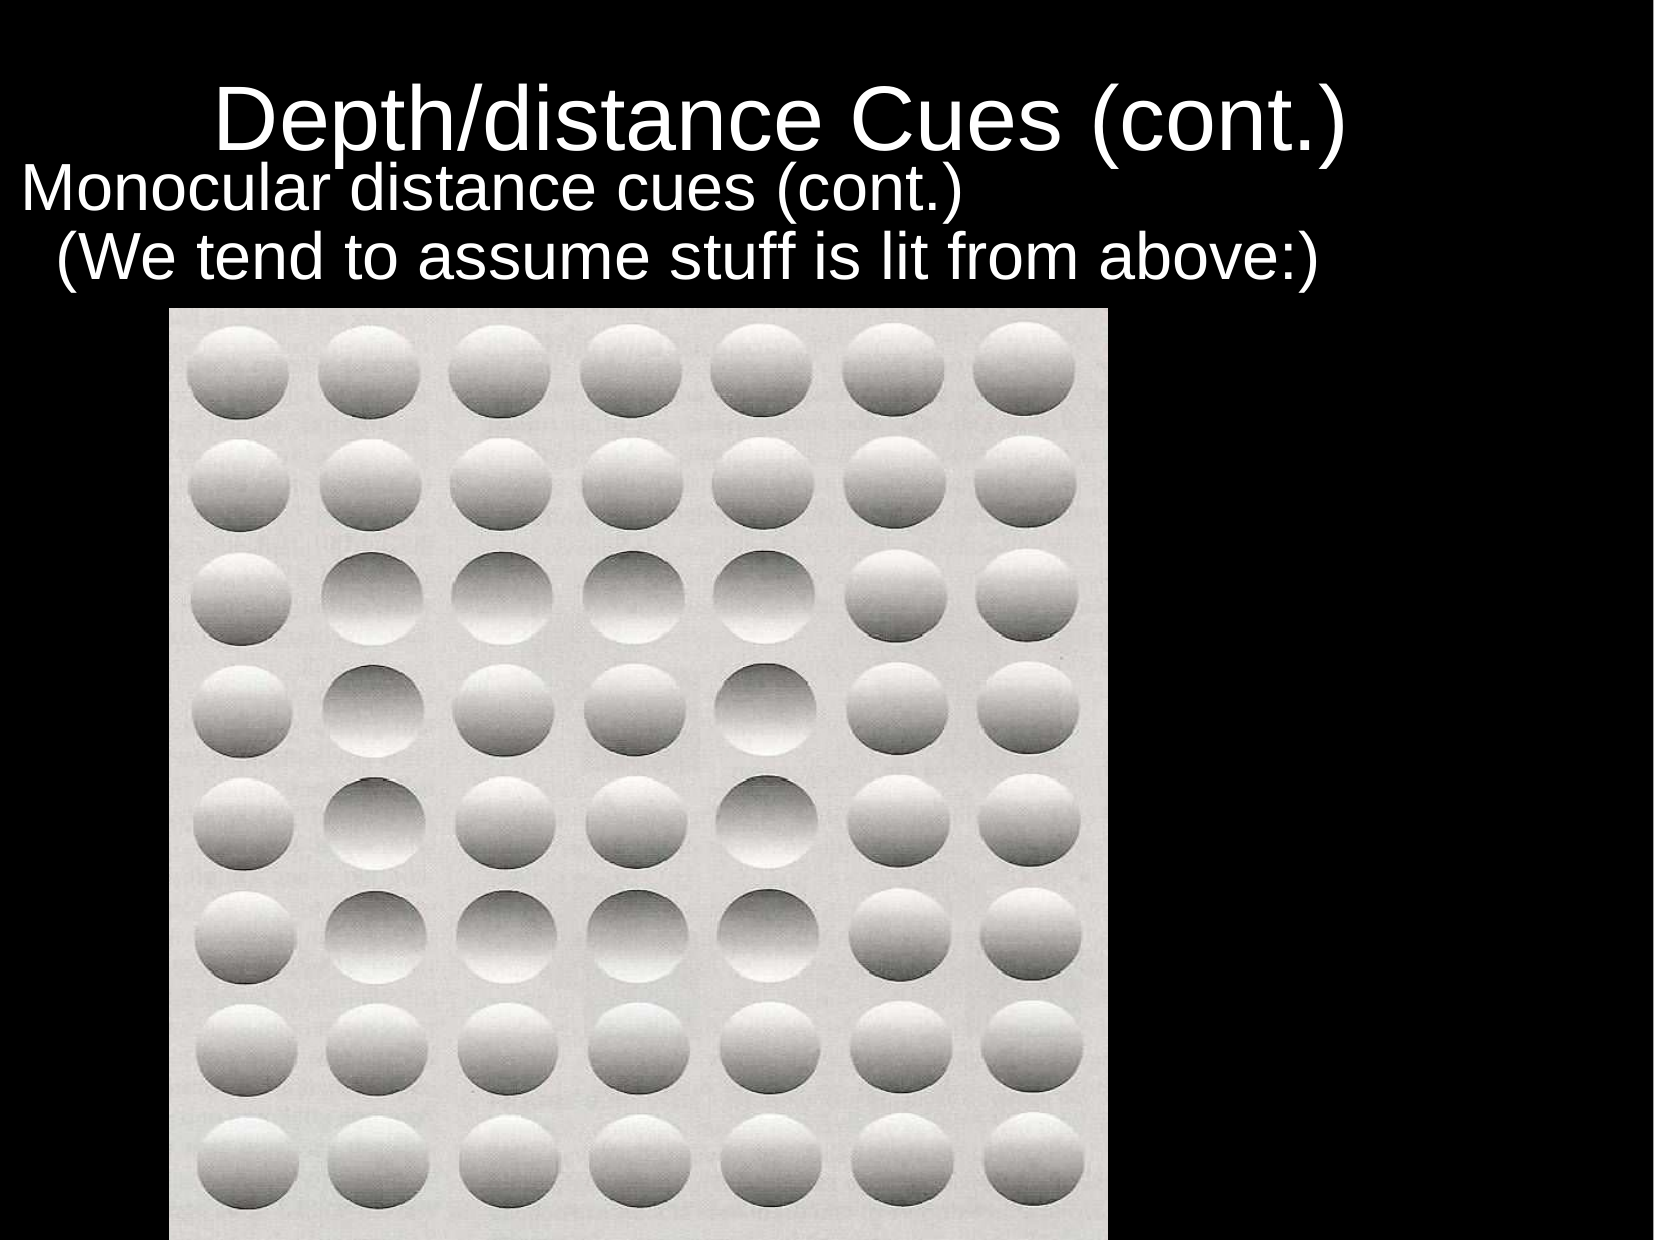

# Depth/distance Cues (cont.)
Monocular distance cues (cont.)
(We tend to assume stuff is lit from above:)